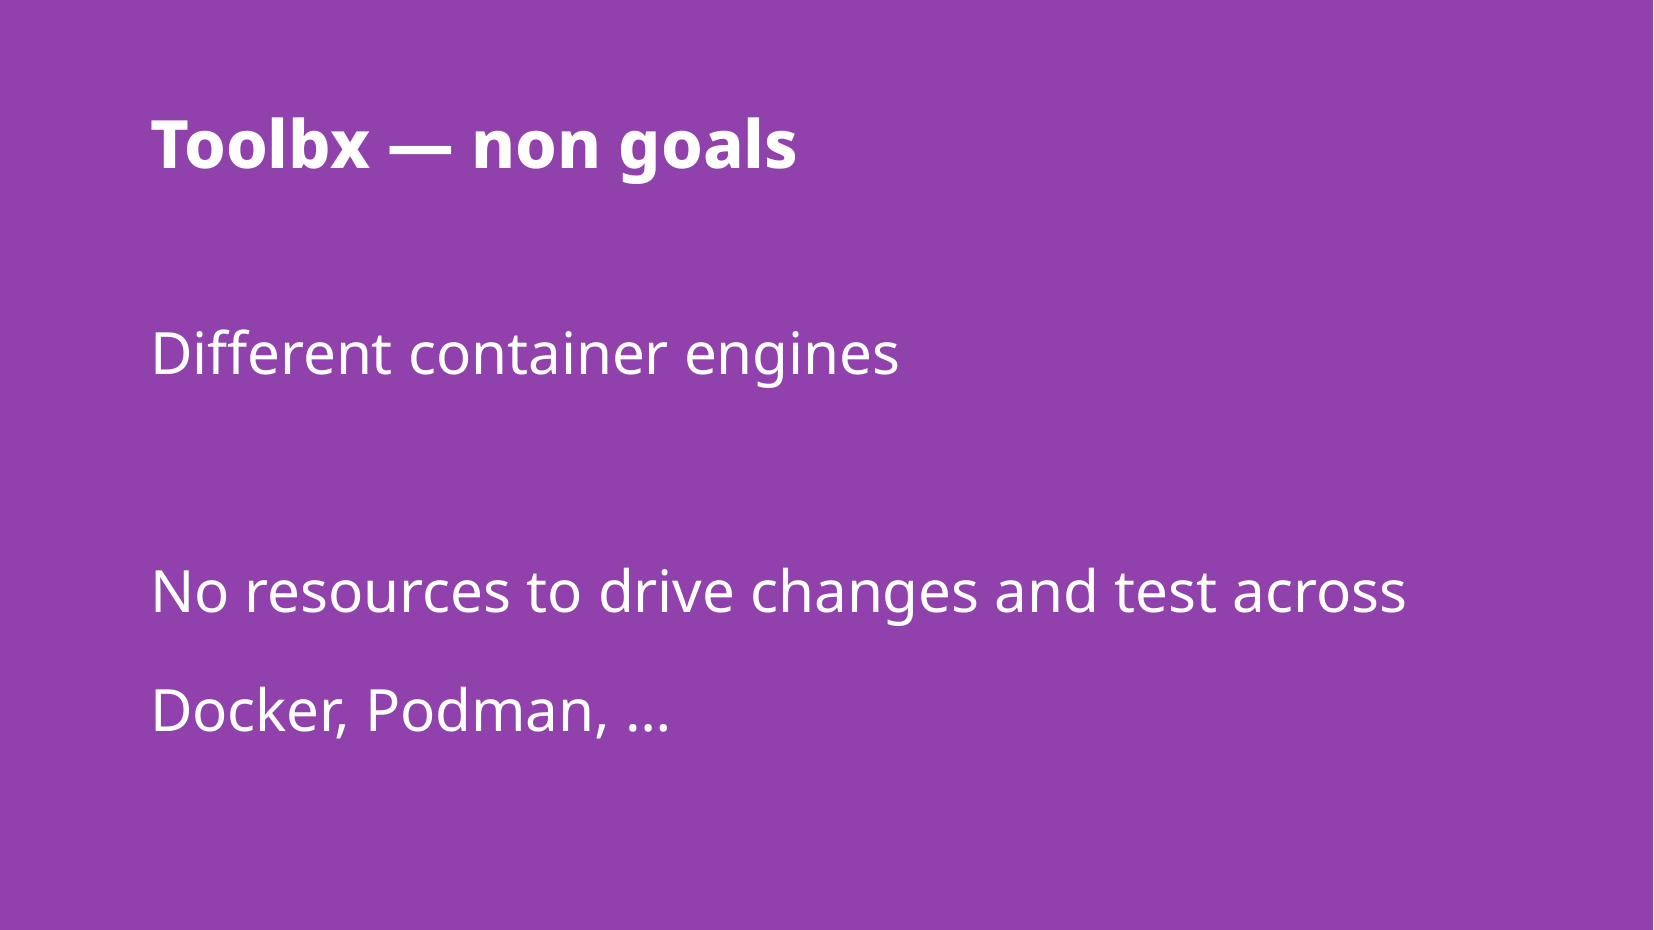

# Toolbx — non goals
Different container engines
No resources to drive changes and test across Docker, Podman, …